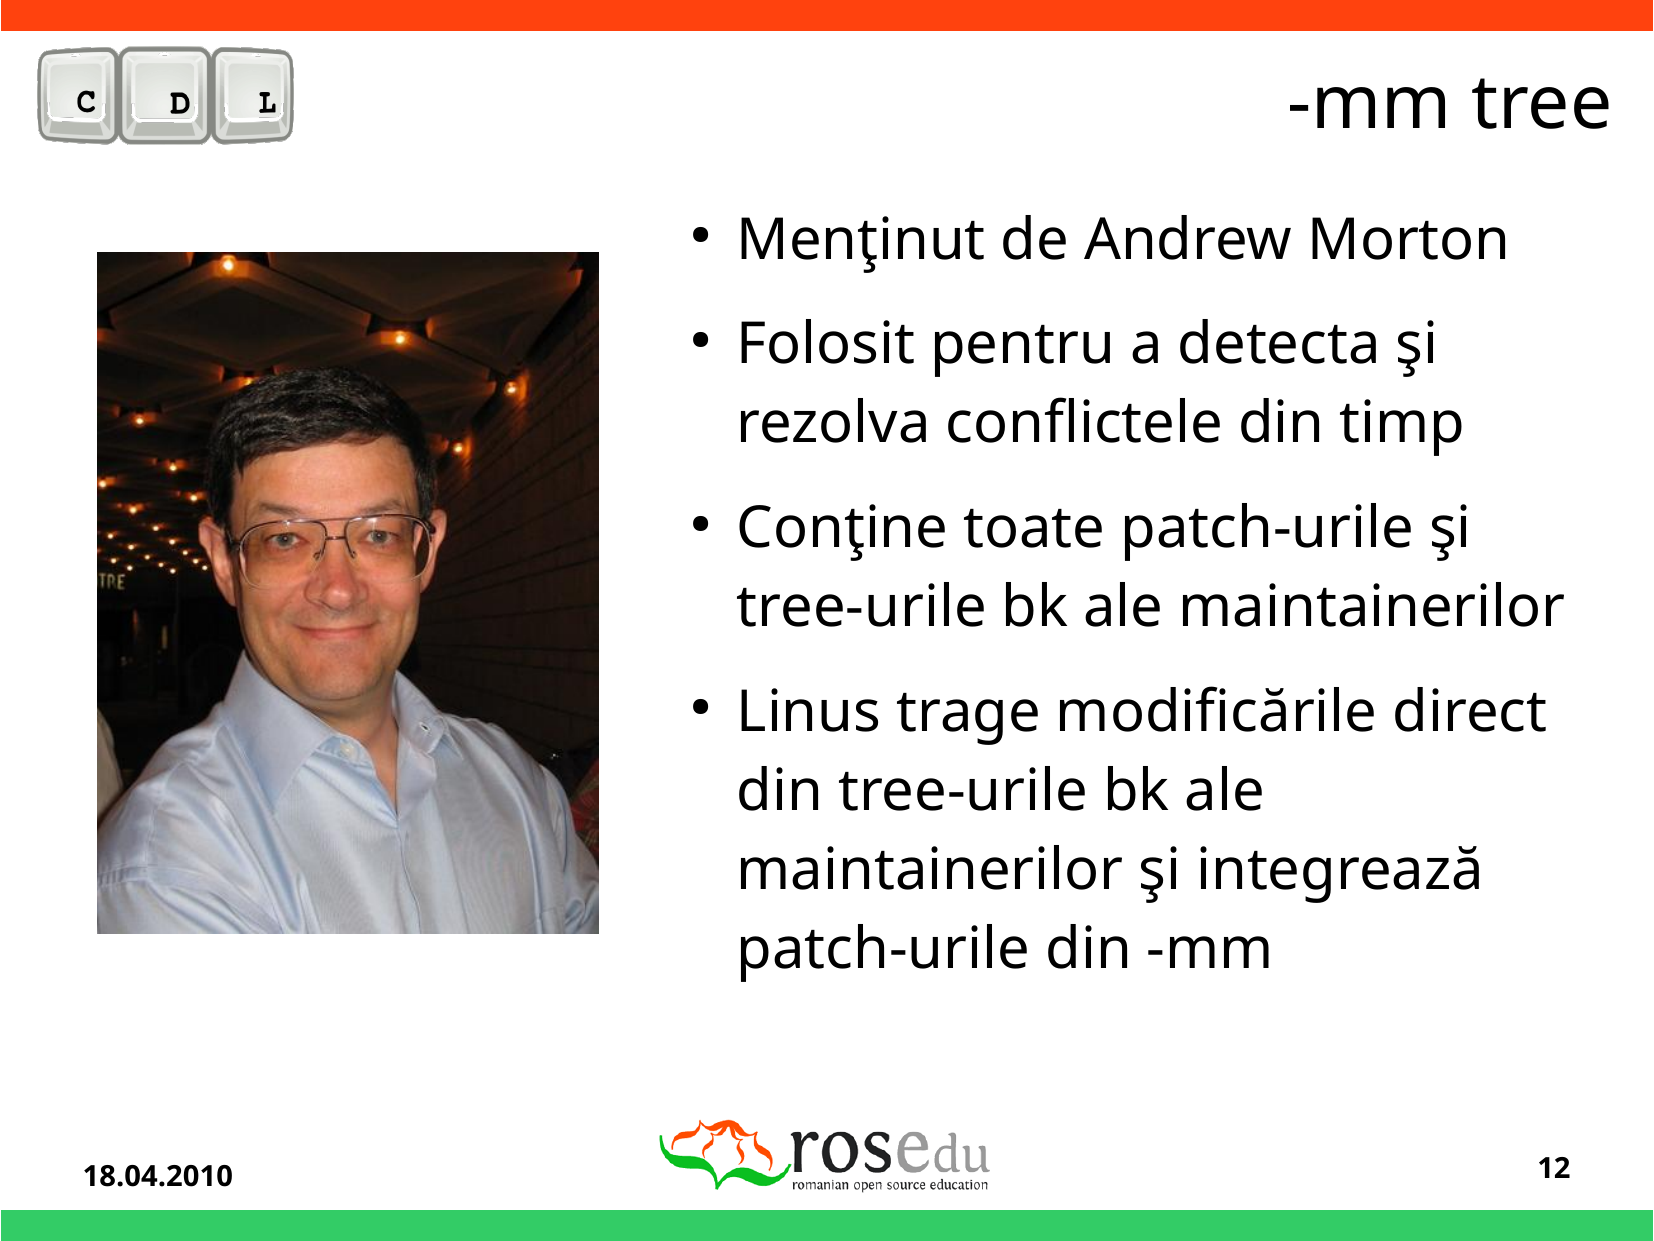

# -mm tree
Menţinut de Andrew Morton
Folosit pentru a detecta şi rezolva conflictele din timp
Conţine toate patch-urile şi tree-urile bk ale maintainerilor
Linus trage modificările direct din tree-urile bk ale maintainerilor şi integrează patch-urile din -mm
12
18.04.2010